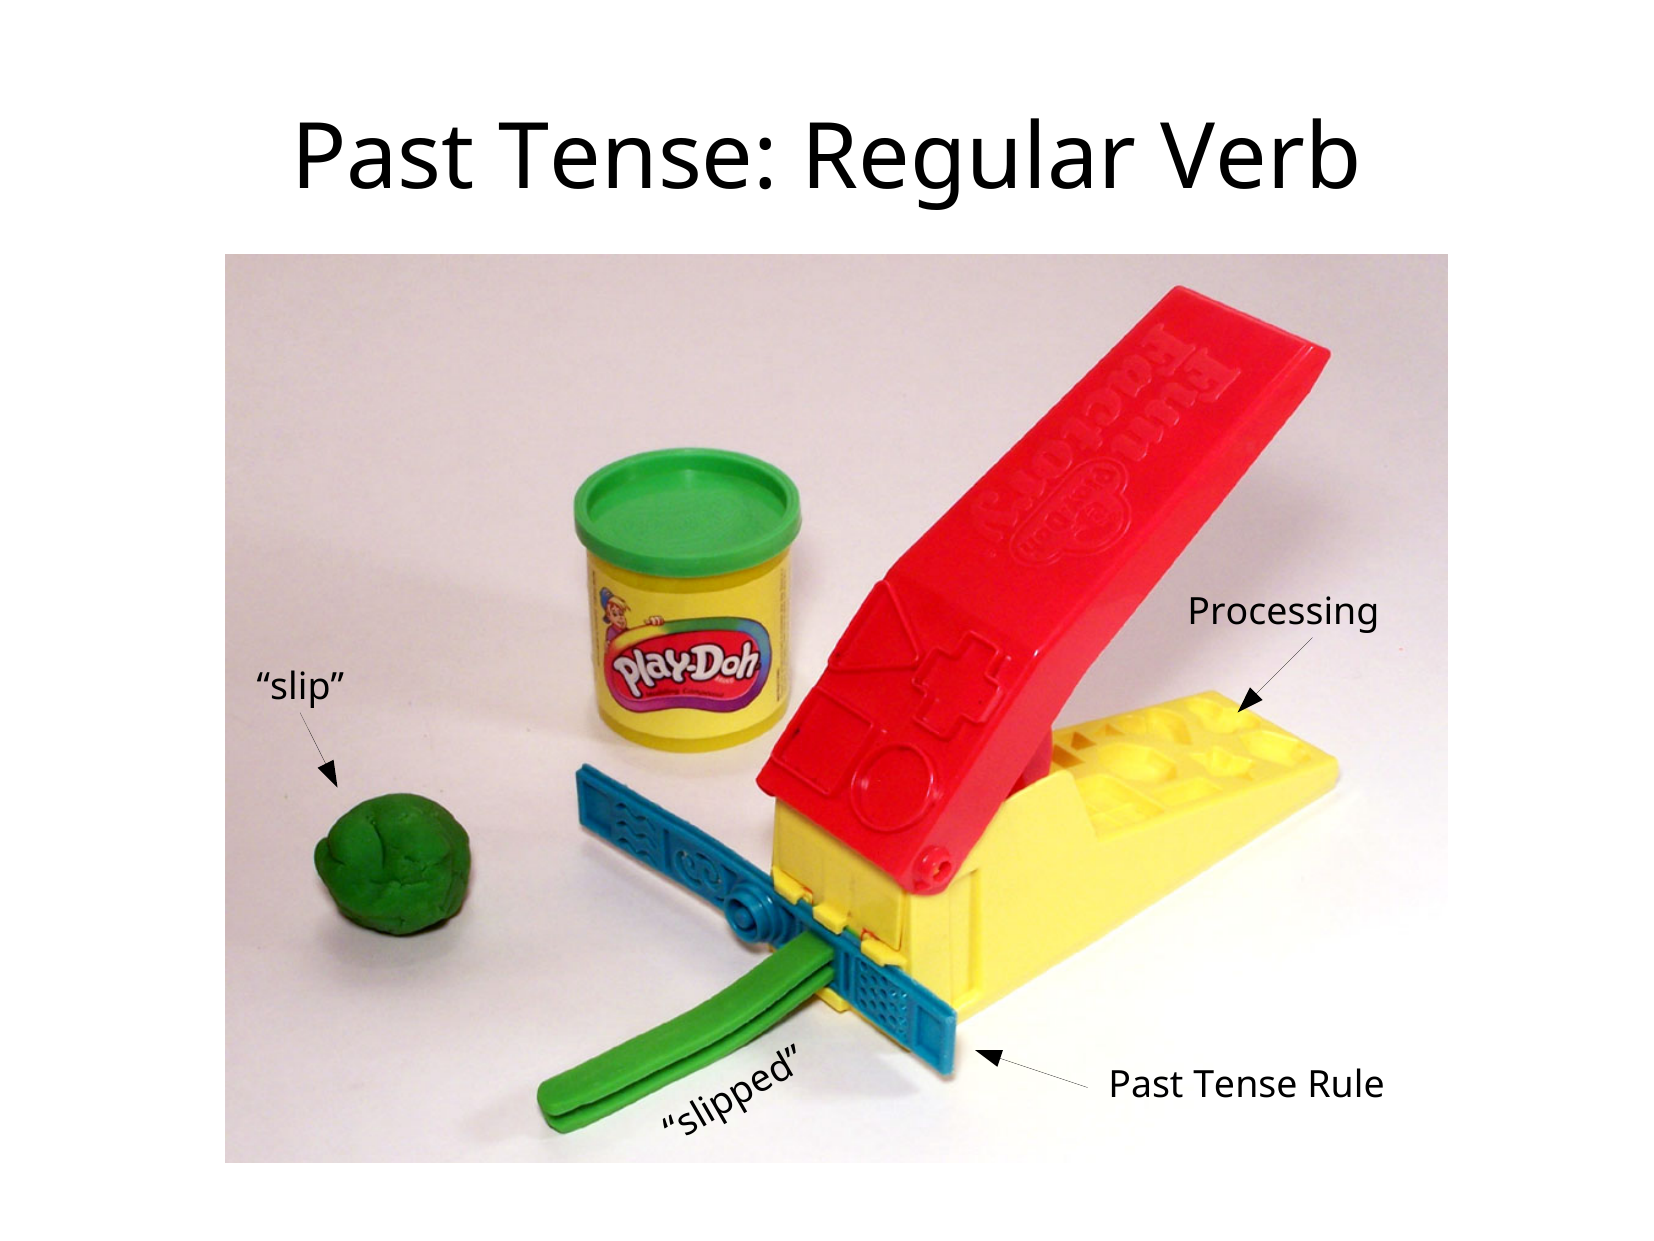

# Past Tense: Regular Verb
Processing
“slip”
Past Tense Rule
“slipped”